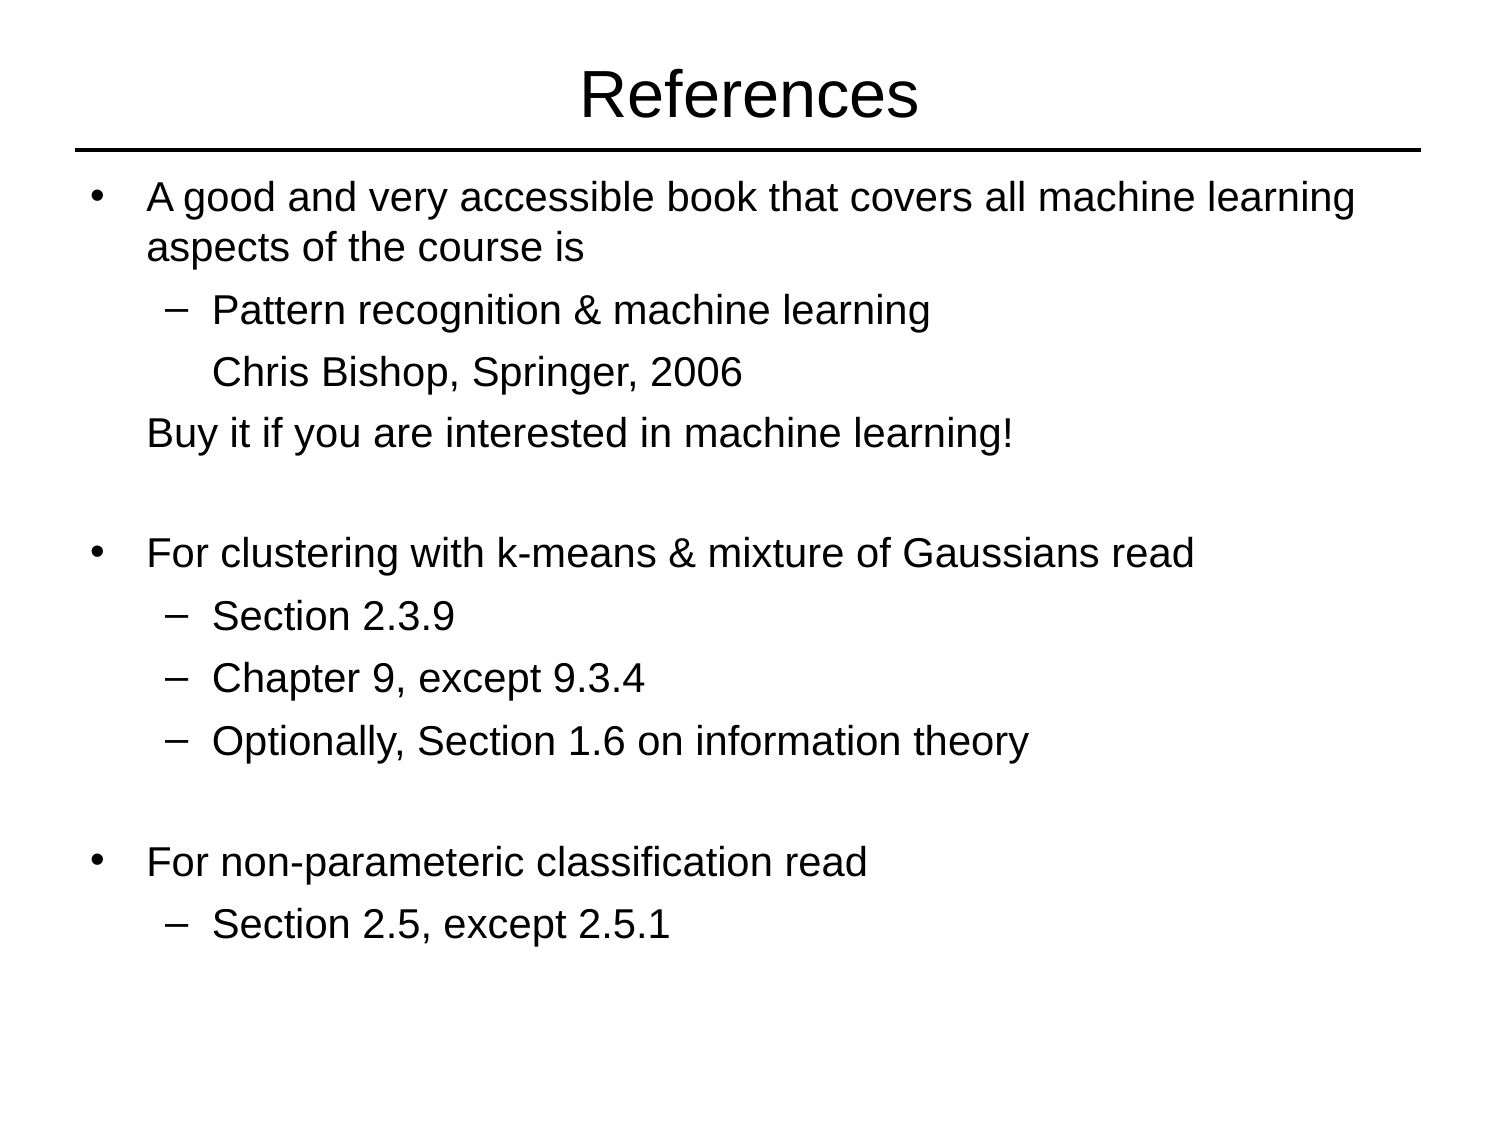

# References
A good and very accessible book that covers all machine learning aspects of the course is
Pattern recognition & machine learning
Chris Bishop, Springer, 2006
Buy it if you are interested in machine learning!
For clustering with k-means & mixture of Gaussians read
Section 2.3.9
Chapter 9, except 9.3.4
Optionally, Section 1.6 on information theory
For non-parameteric classification read
Section 2.5, except 2.5.1